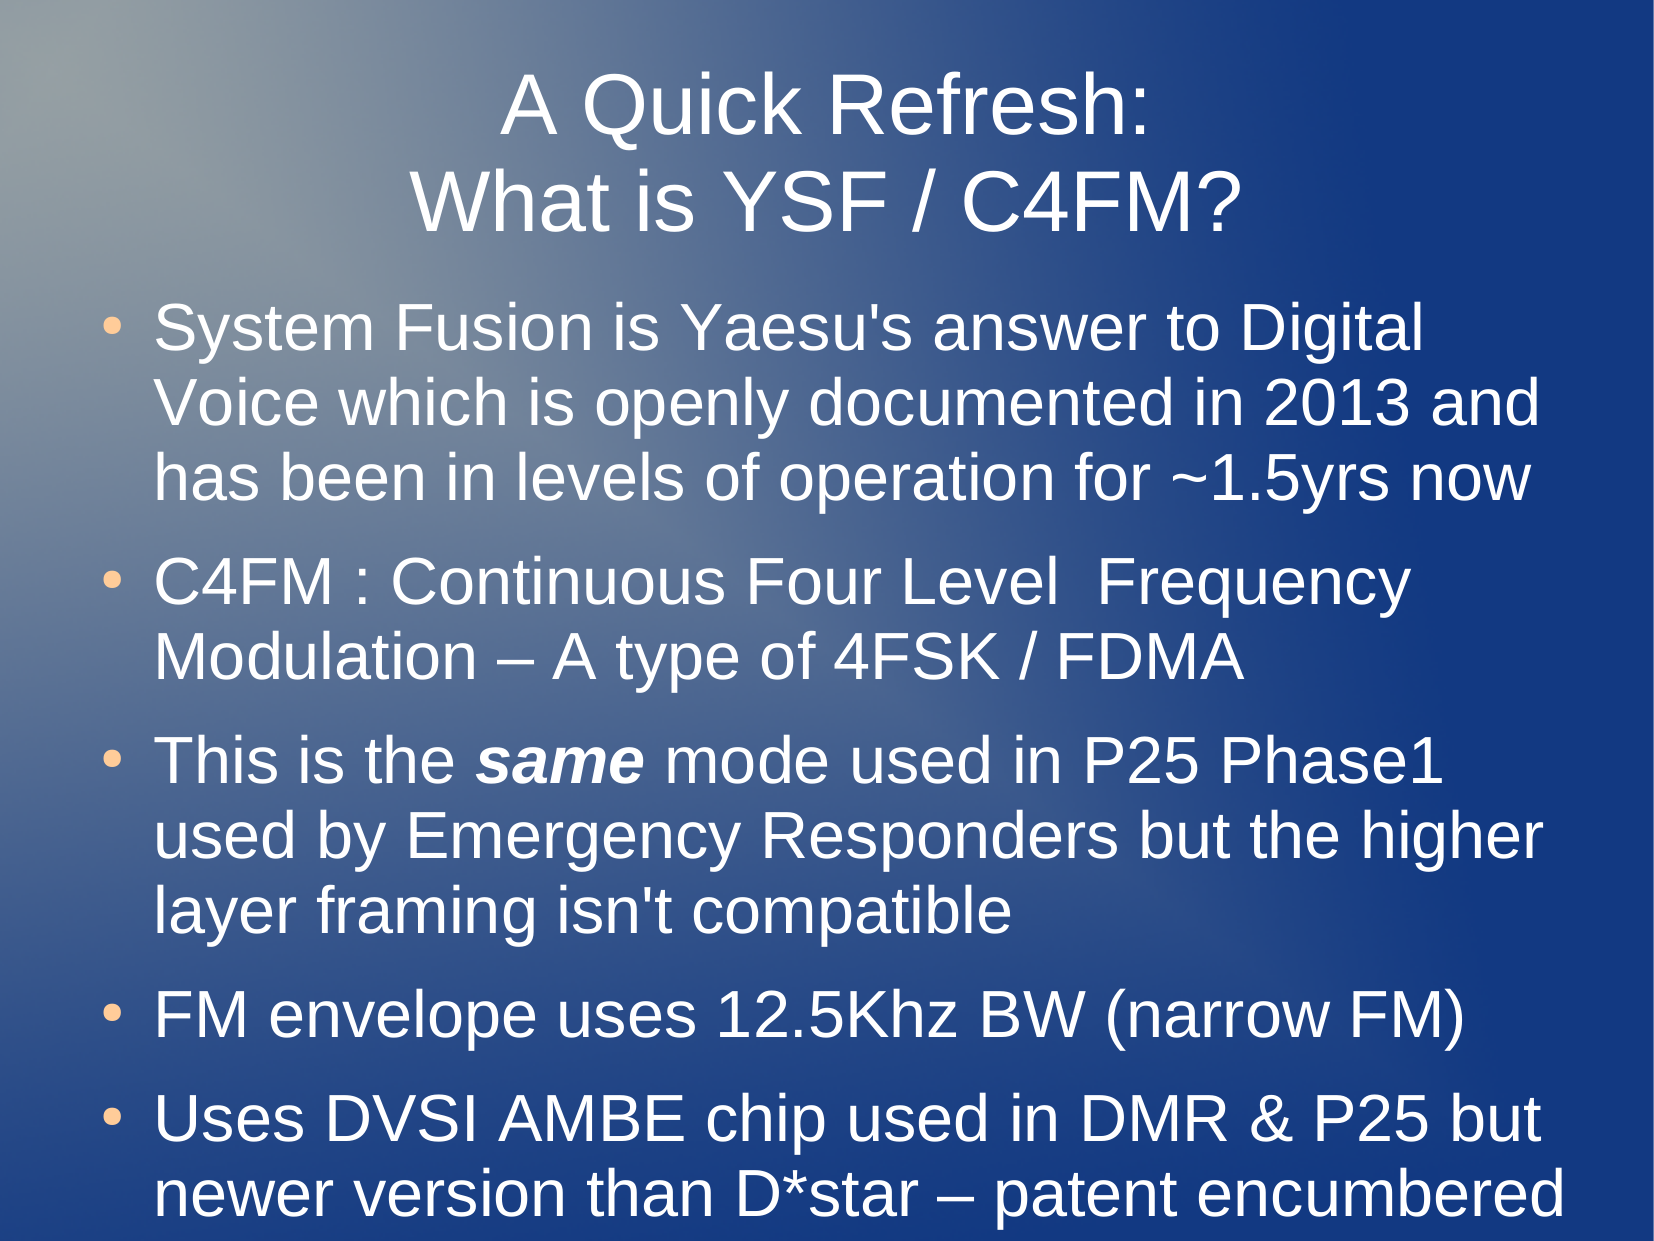

# A Quick Refresh: What is YSF / C4FM?
System Fusion is Yaesu's answer to Digital Voice which is openly documented in 2013 and has been in levels of operation for ~1.5yrs now
C4FM : Continuous Four Level Frequency Modulation – A type of 4FSK / FDMA
This is the same mode used in P25 Phase1 used by Emergency Responders but the higher layer framing isn't compatible
FM envelope uses 12.5Khz BW (narrow FM)
Uses DVSI AMBE chip used in DMR & P25 but newer version than D*star – patent encumbered